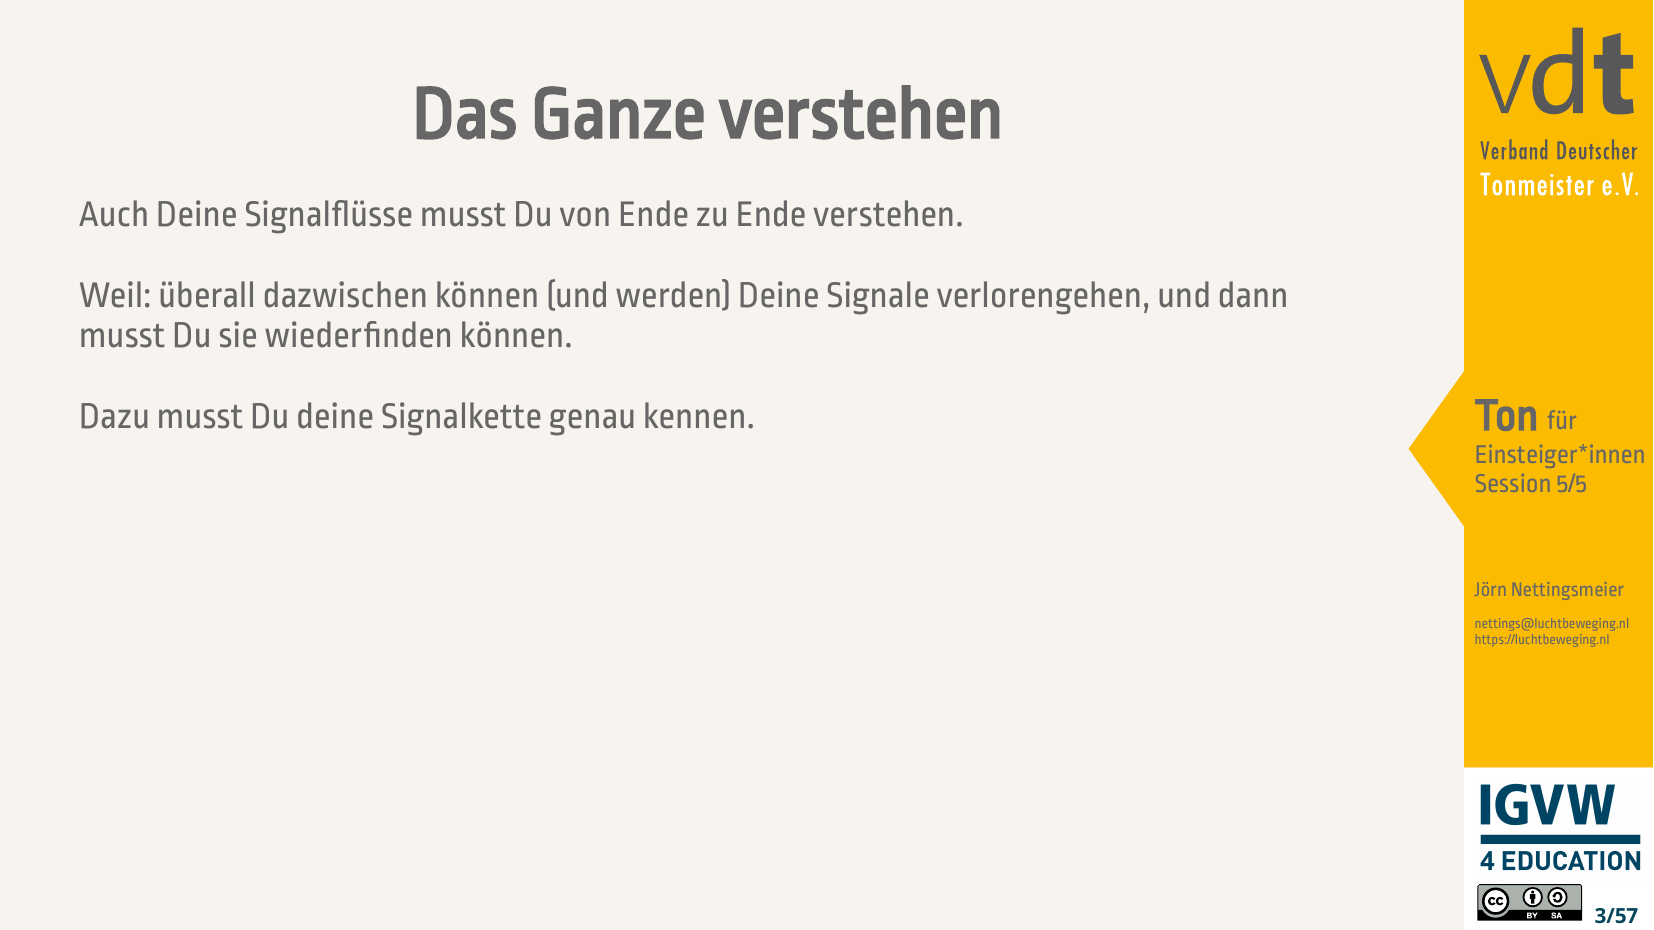

# Das Ganze verstehen
Auch Deine Signalflüsse musst Du von Ende zu Ende verstehen.
Weil: überall dazwischen können (und werden) Deine Signale verlorengehen, und dann musst Du sie wiederfinden können.
Dazu musst Du deine Signalkette genau kennen.